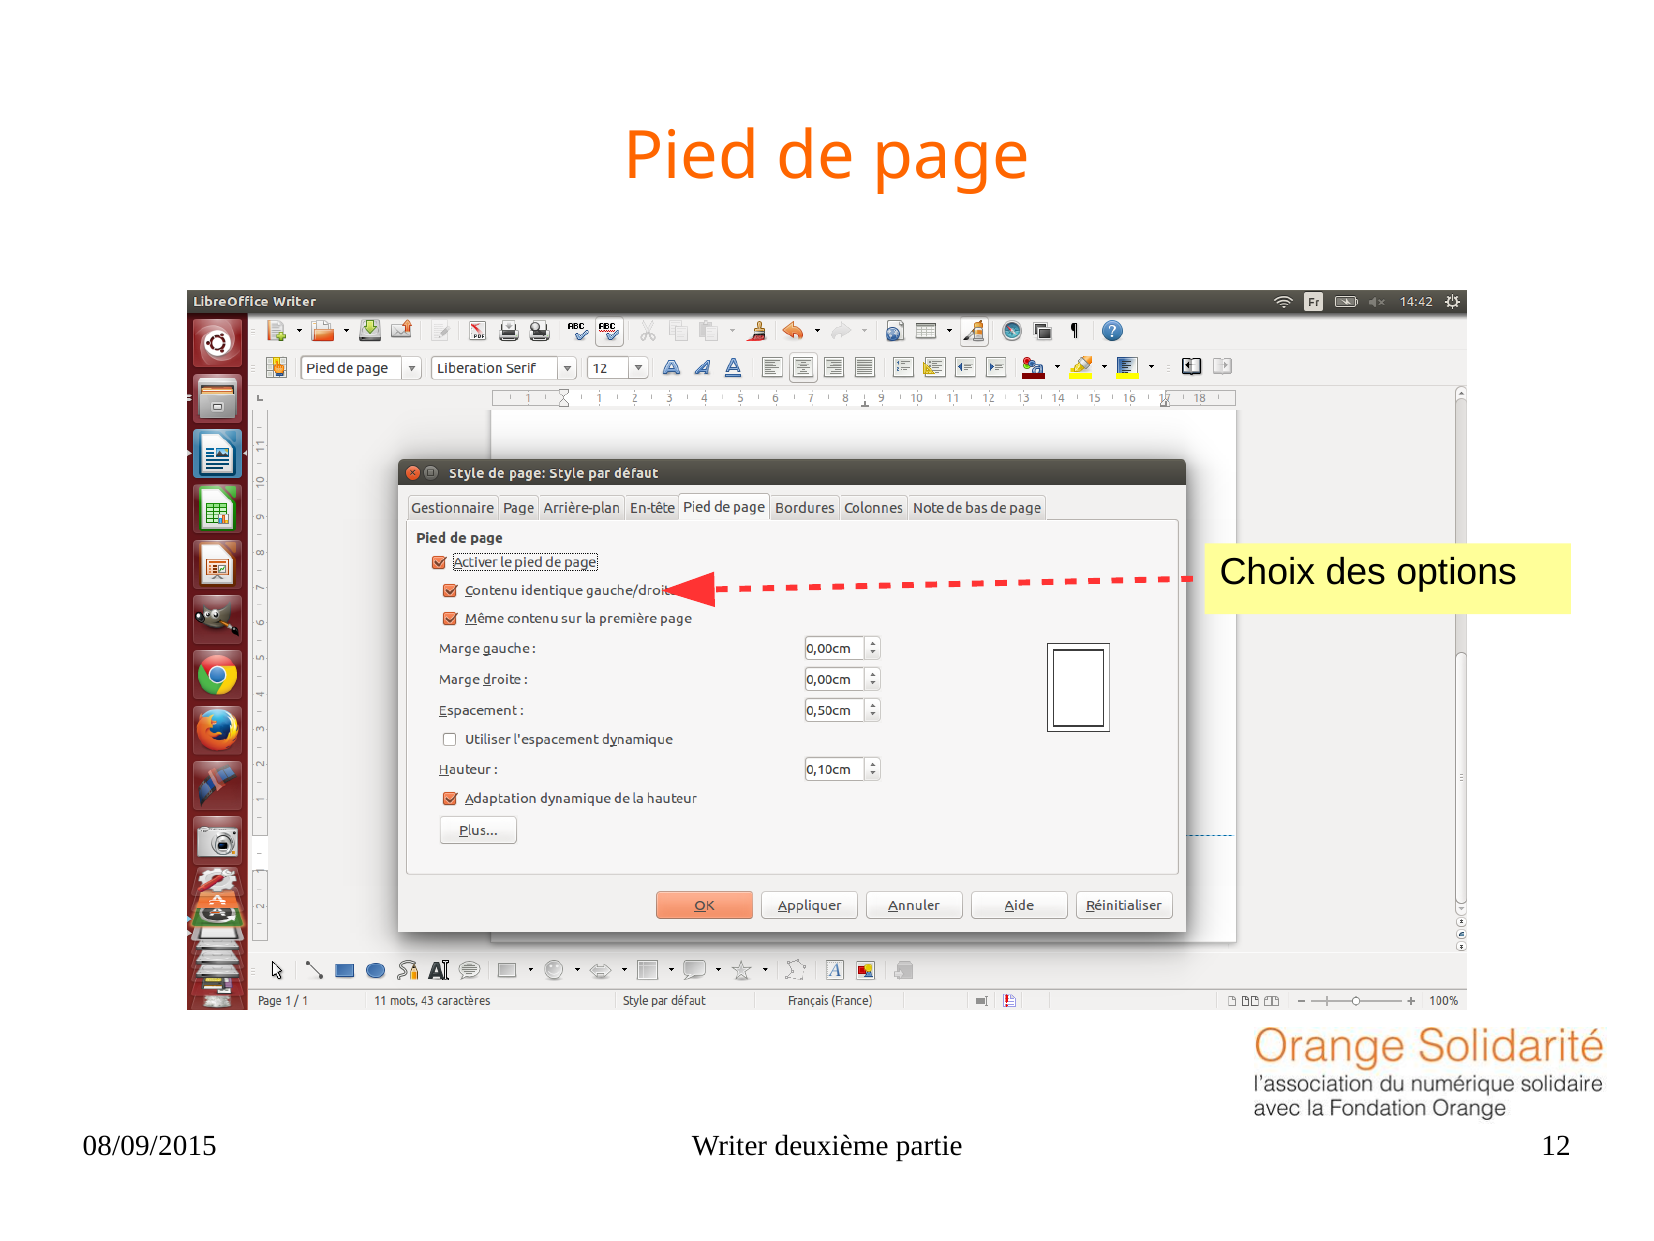

# Pied de page
Choix des options
08/09/2015
Writer deuxième partie
12